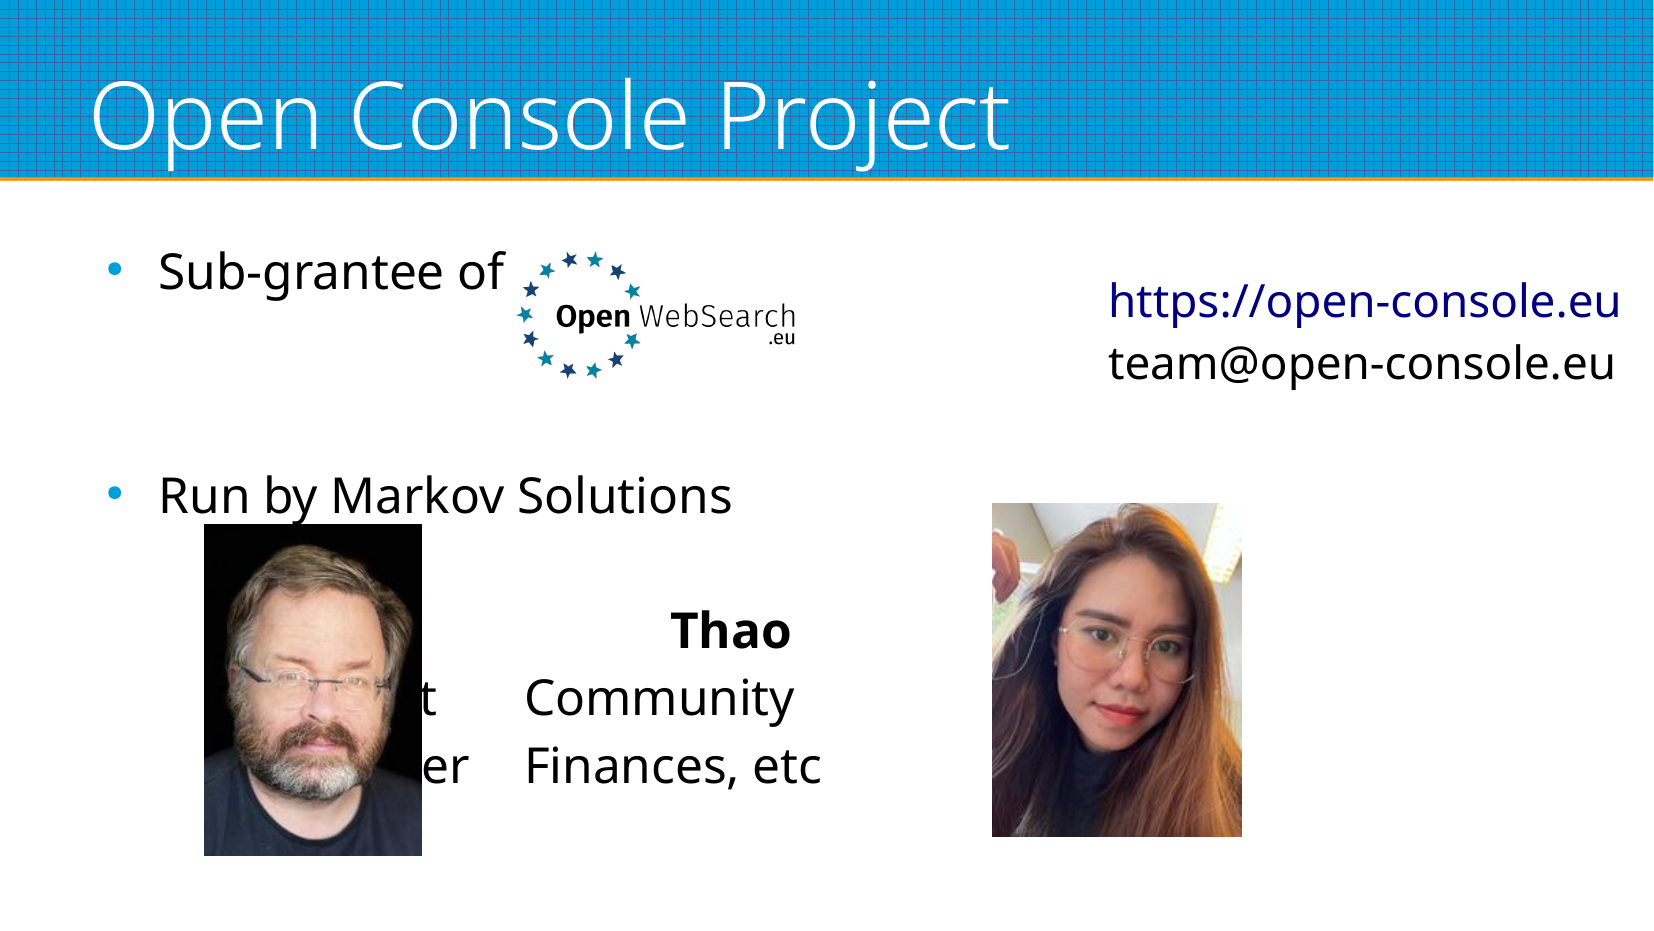

# Open Console Project
Sub-grantee of
Run by Markov Solutions
				Mark 							Thao
				Architect									Community
				Developer									Finances, etc
https://open-console.eu
team@open-console.eu